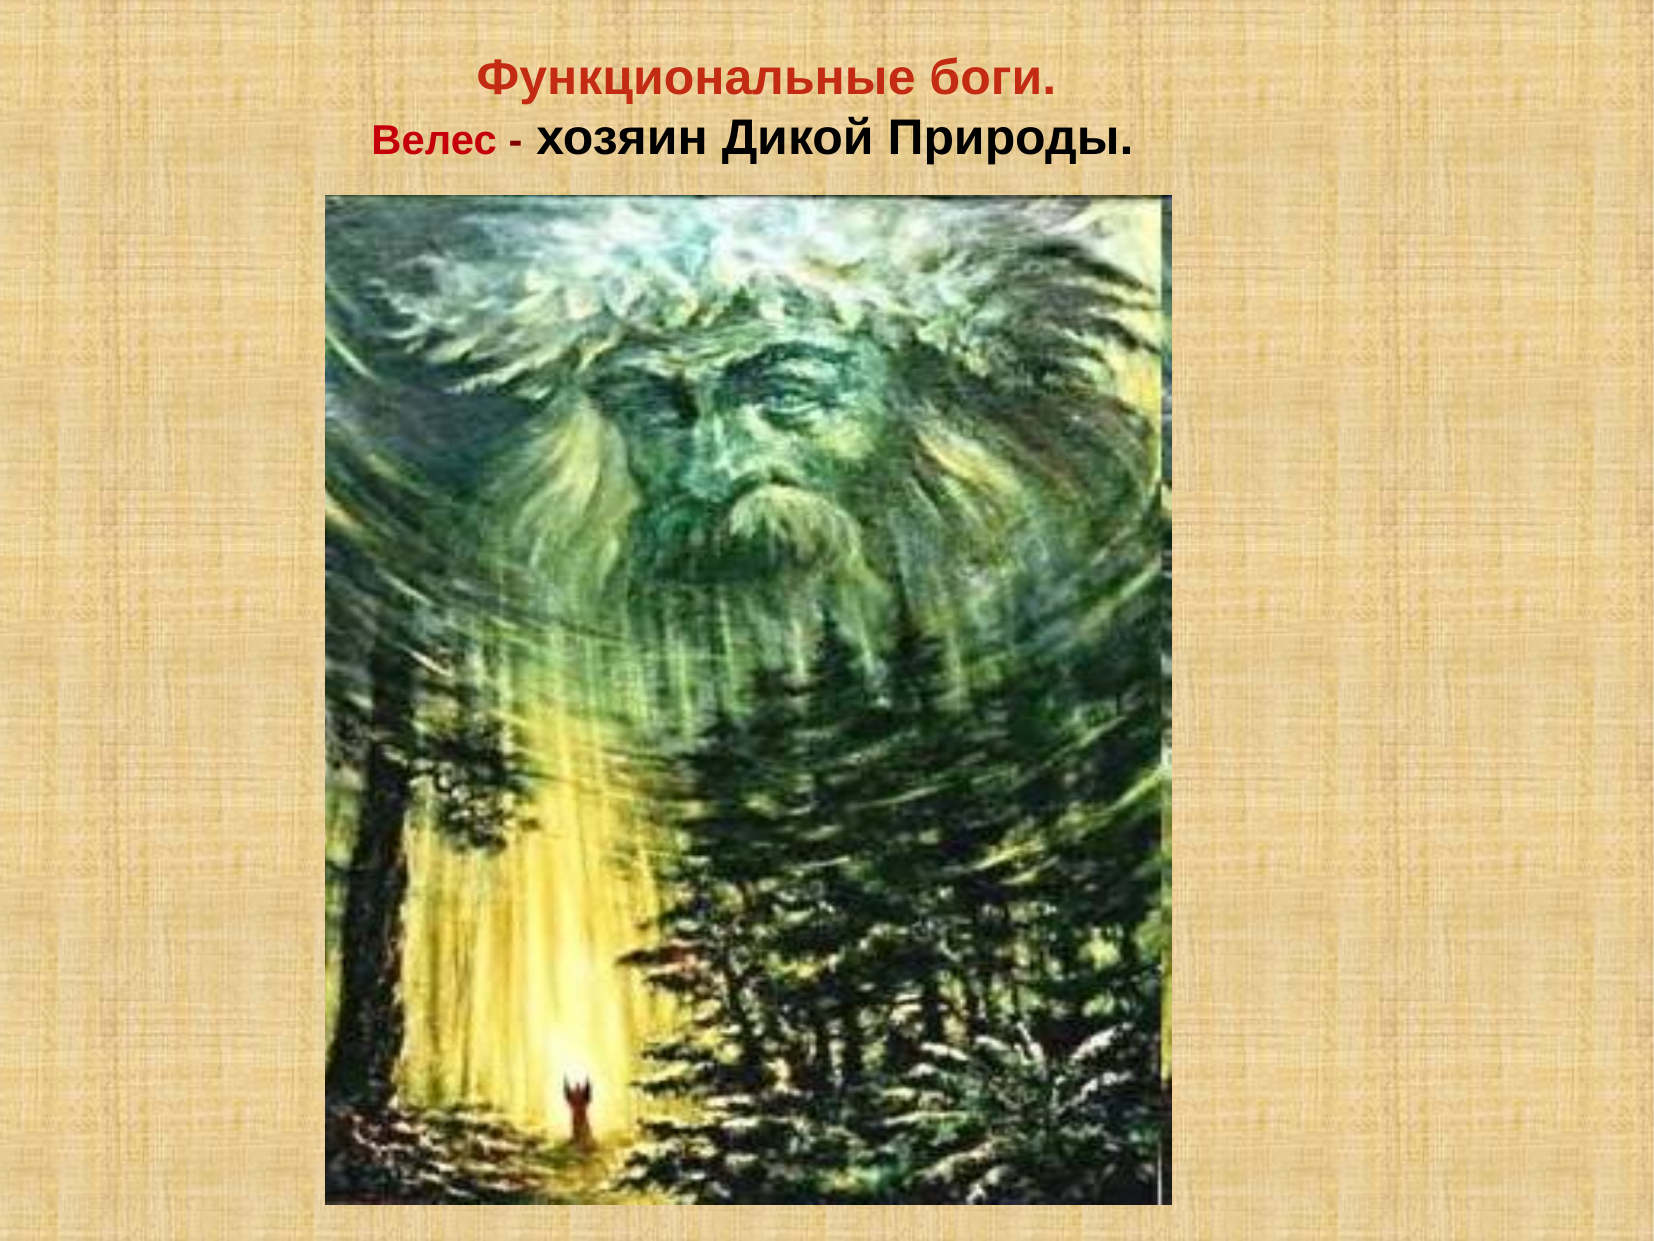

Функциональные боги.
Велес - хозяин Дикой Природы.